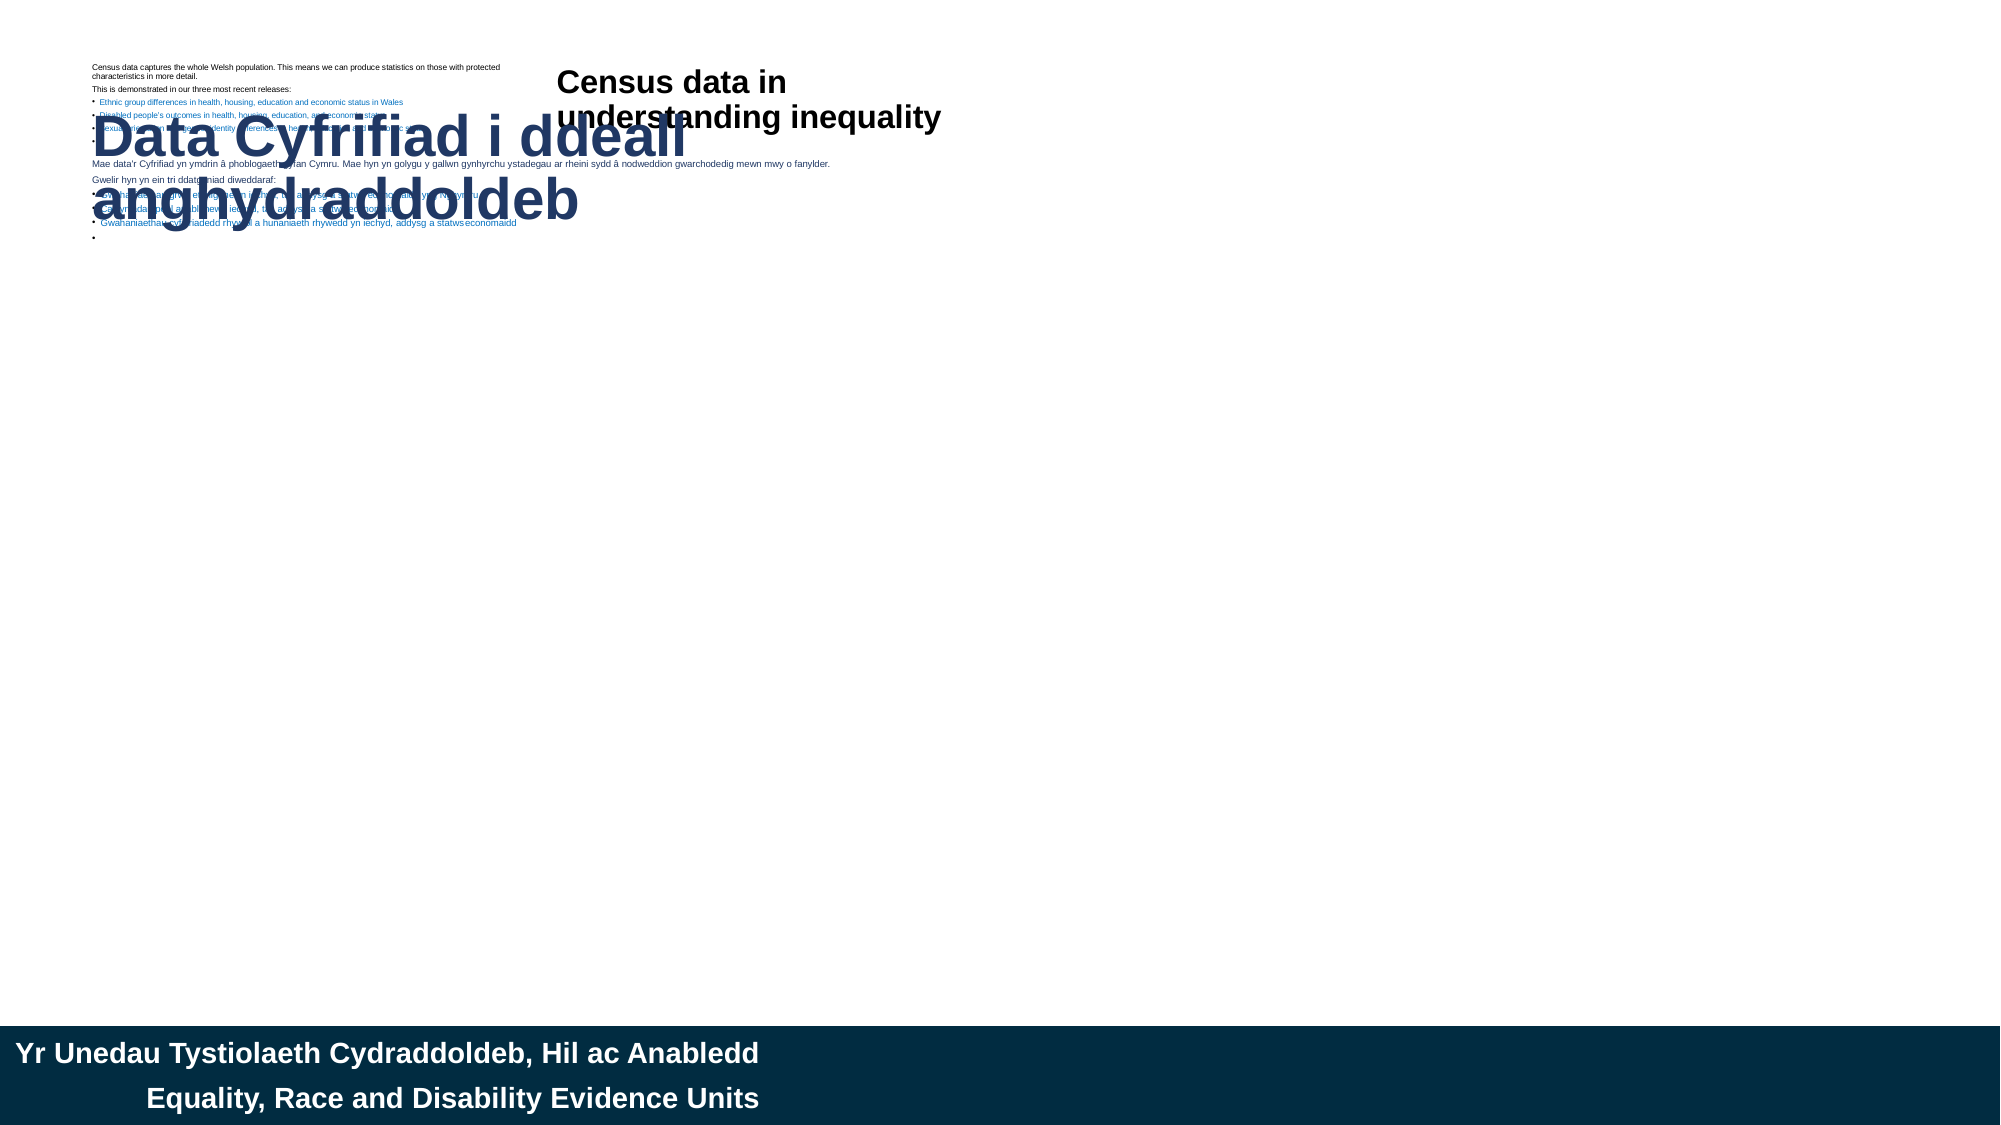

# Census data captures the whole Welsh population. This means we can produce statistics on those with protected characteristics in more detail.
This is demonstrated in our three most recent releases:
Ethnic group differences in health, housing, education and economic status in Wales
Disabled people’s outcomes in health, housing, education, and economic status
Sexual orientation and gender identity differences in health, education and economic status
Data Cyfrifiad i ddeall anghydraddoldeb
Census data in understanding inequality
Mae data'r Cyfrifiad yn ymdrin â phoblogaeth gyfan Cymru. Mae hyn yn golygu y gallwn gynhyrchu ystadegau ar rheini sydd â nodweddion gwarchodedig mewn mwy o fanylder.
Gwelir hyn yn ein tri ddatganiad diweddaraf:
Gwahaniaethau grŵp ethnig mewn iechyd, tai, addysg a statws economaidd yng Nghymru
Canlyniadau pobl anabl mewn iechyd, tai, addysg a statws economaidd
Gwahaniaethau cyfeiriadedd rhywiol a hunaniaeth rhywedd yn iechyd, addysg a statwseconomaidd